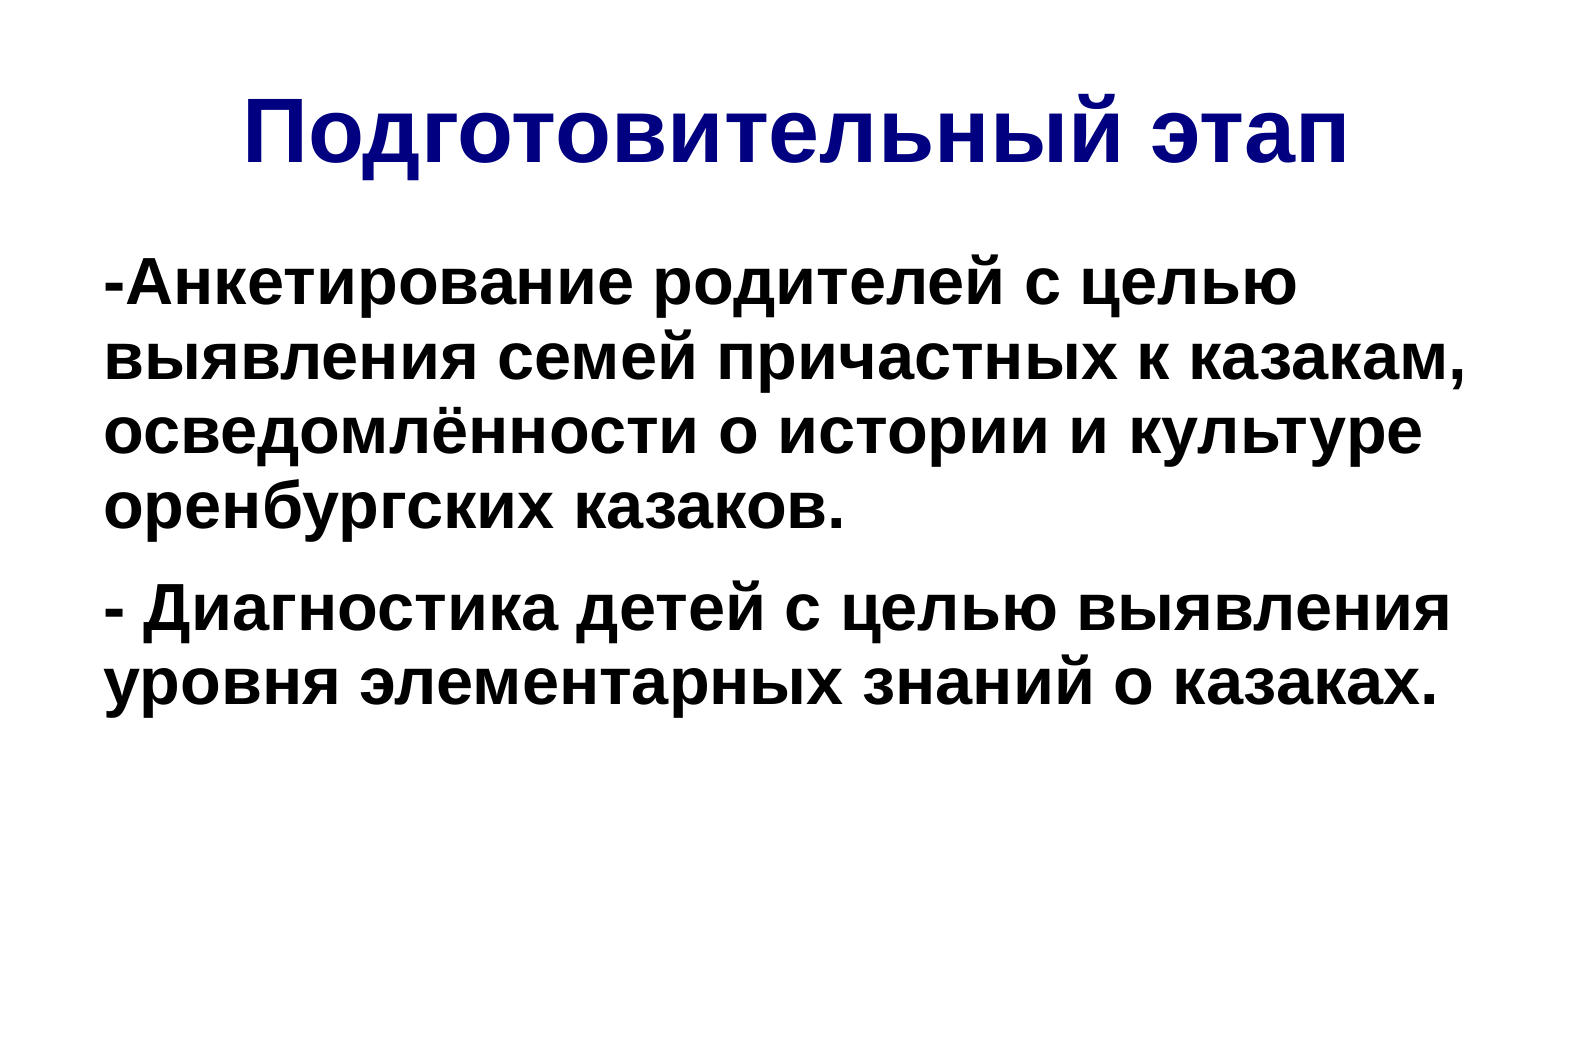

# Подготовительный этап
| -Анкетирование родителей с целью выявления семей причастных к казакам, осведомлённости о истории и культуре оренбургских казаков. - Диагностика детей с целью выявления уровня элементарных знаний о казаках. |
| --- |